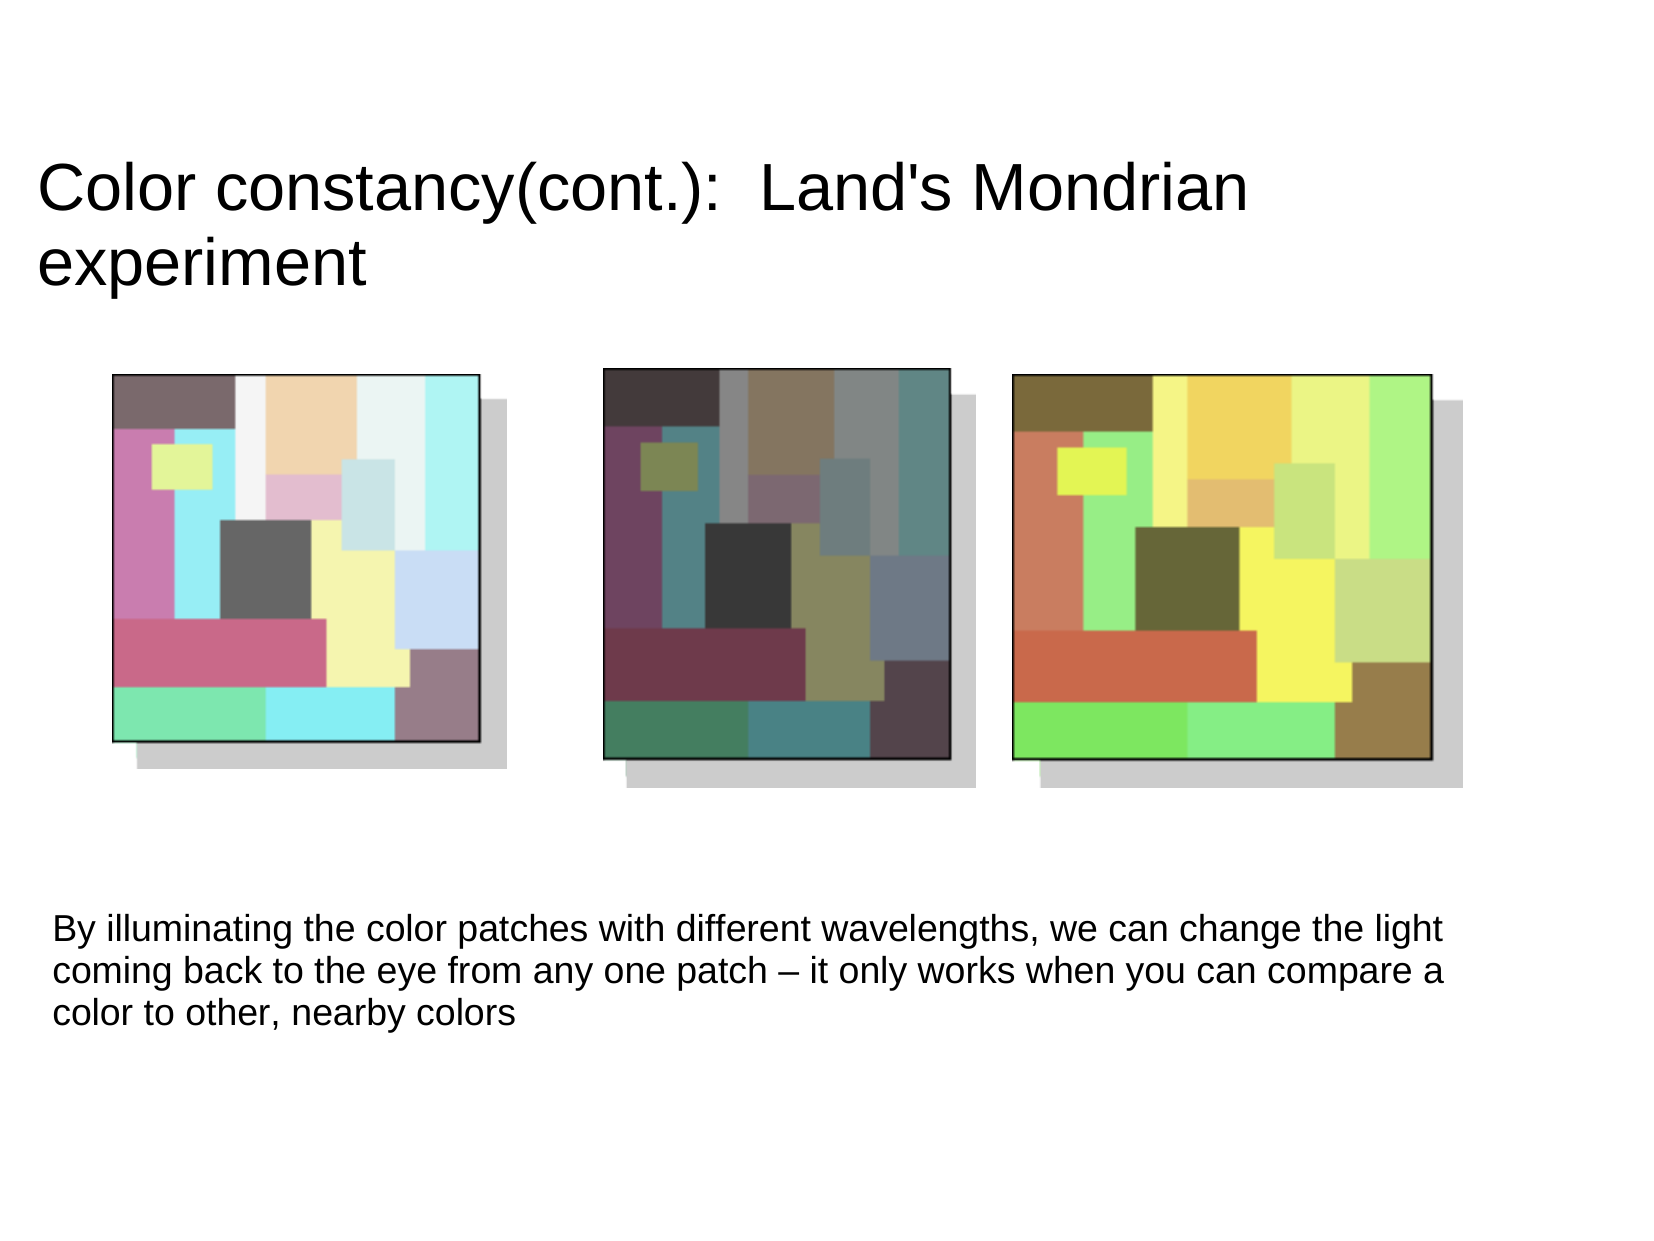

# Color constancy(cont.): Land's Mondrian experiment
By illuminating the color patches with different wavelengths, we can change the light coming back to the eye from any one patch – it only works when you can compare a color to other, nearby colors